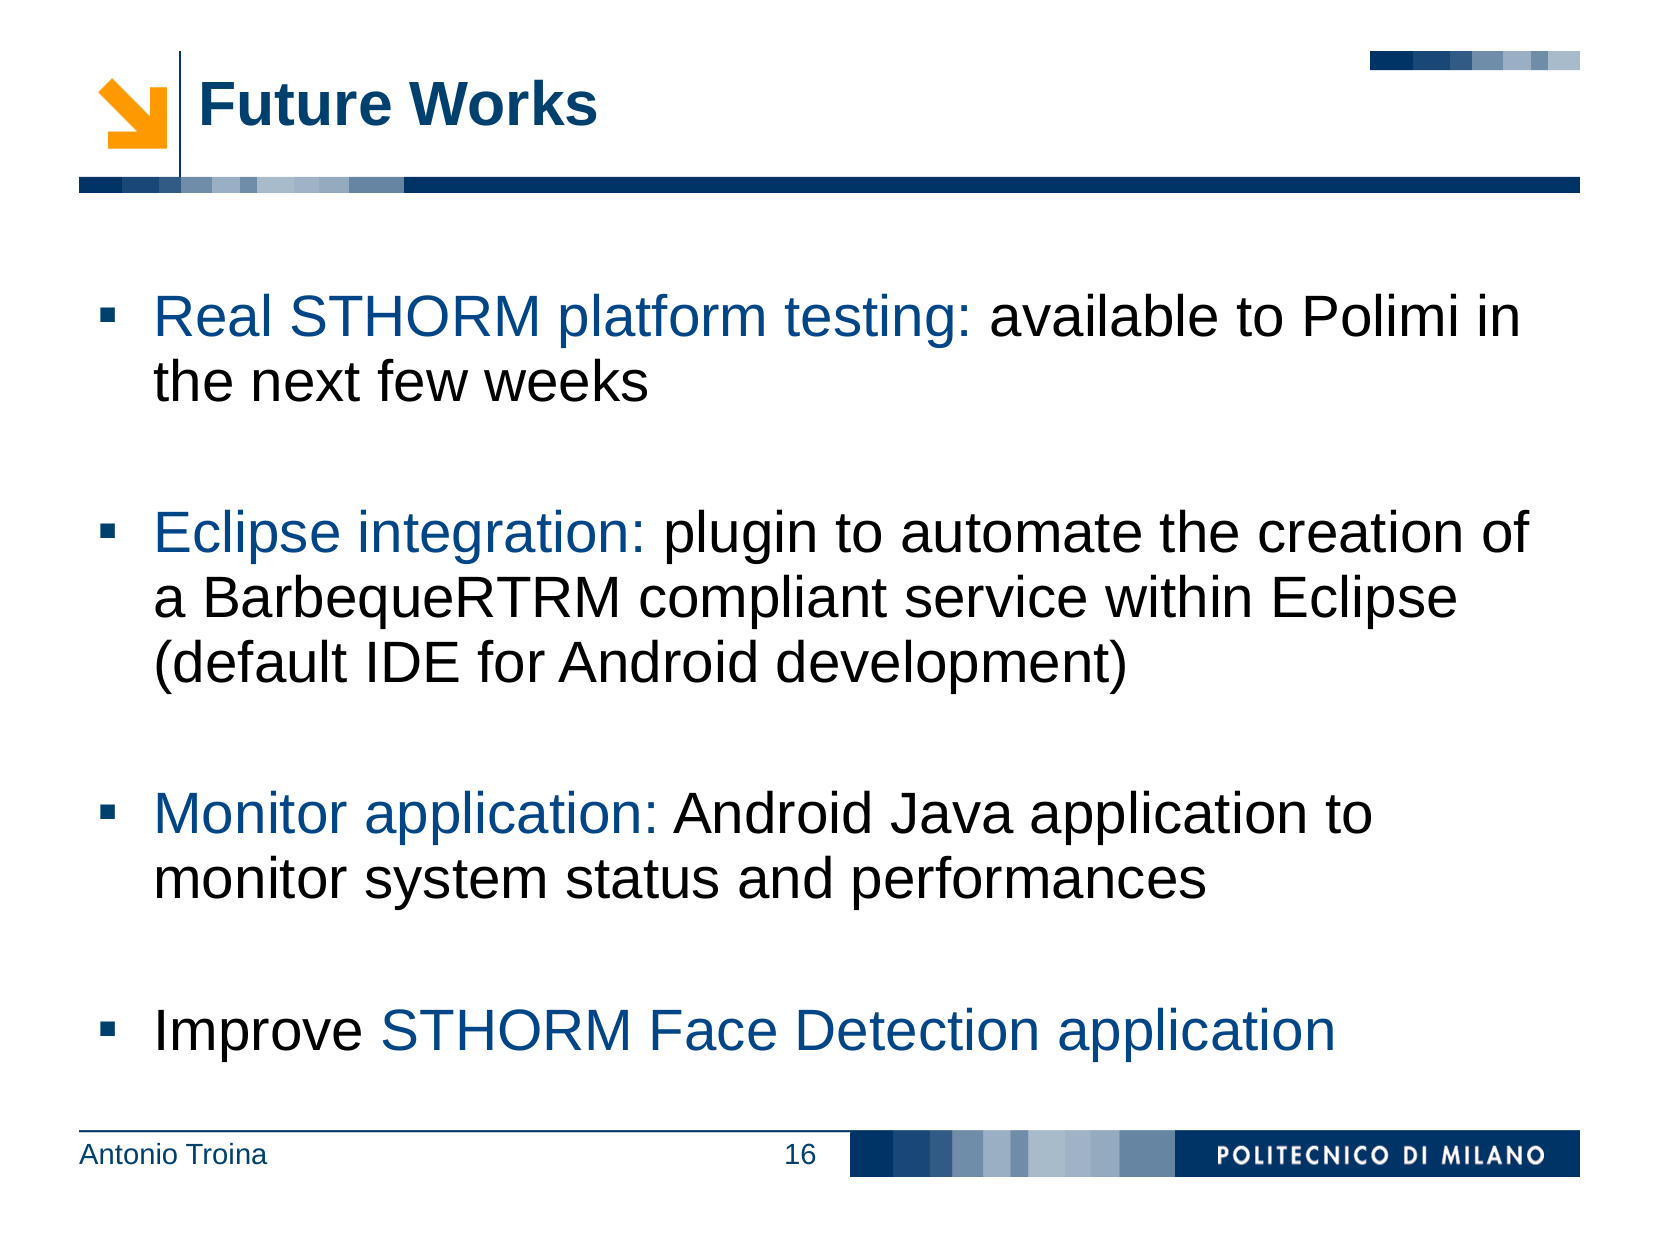

# Future Works
Real STHORM platform testing: available to Polimi in the next few weeks
Eclipse integration: plugin to automate the creation of a BarbequeRTRM compliant service within Eclipse (default IDE for Android development)
Monitor application: Android Java application to monitor system status and performances
Improve STHORM Face Detection application
16